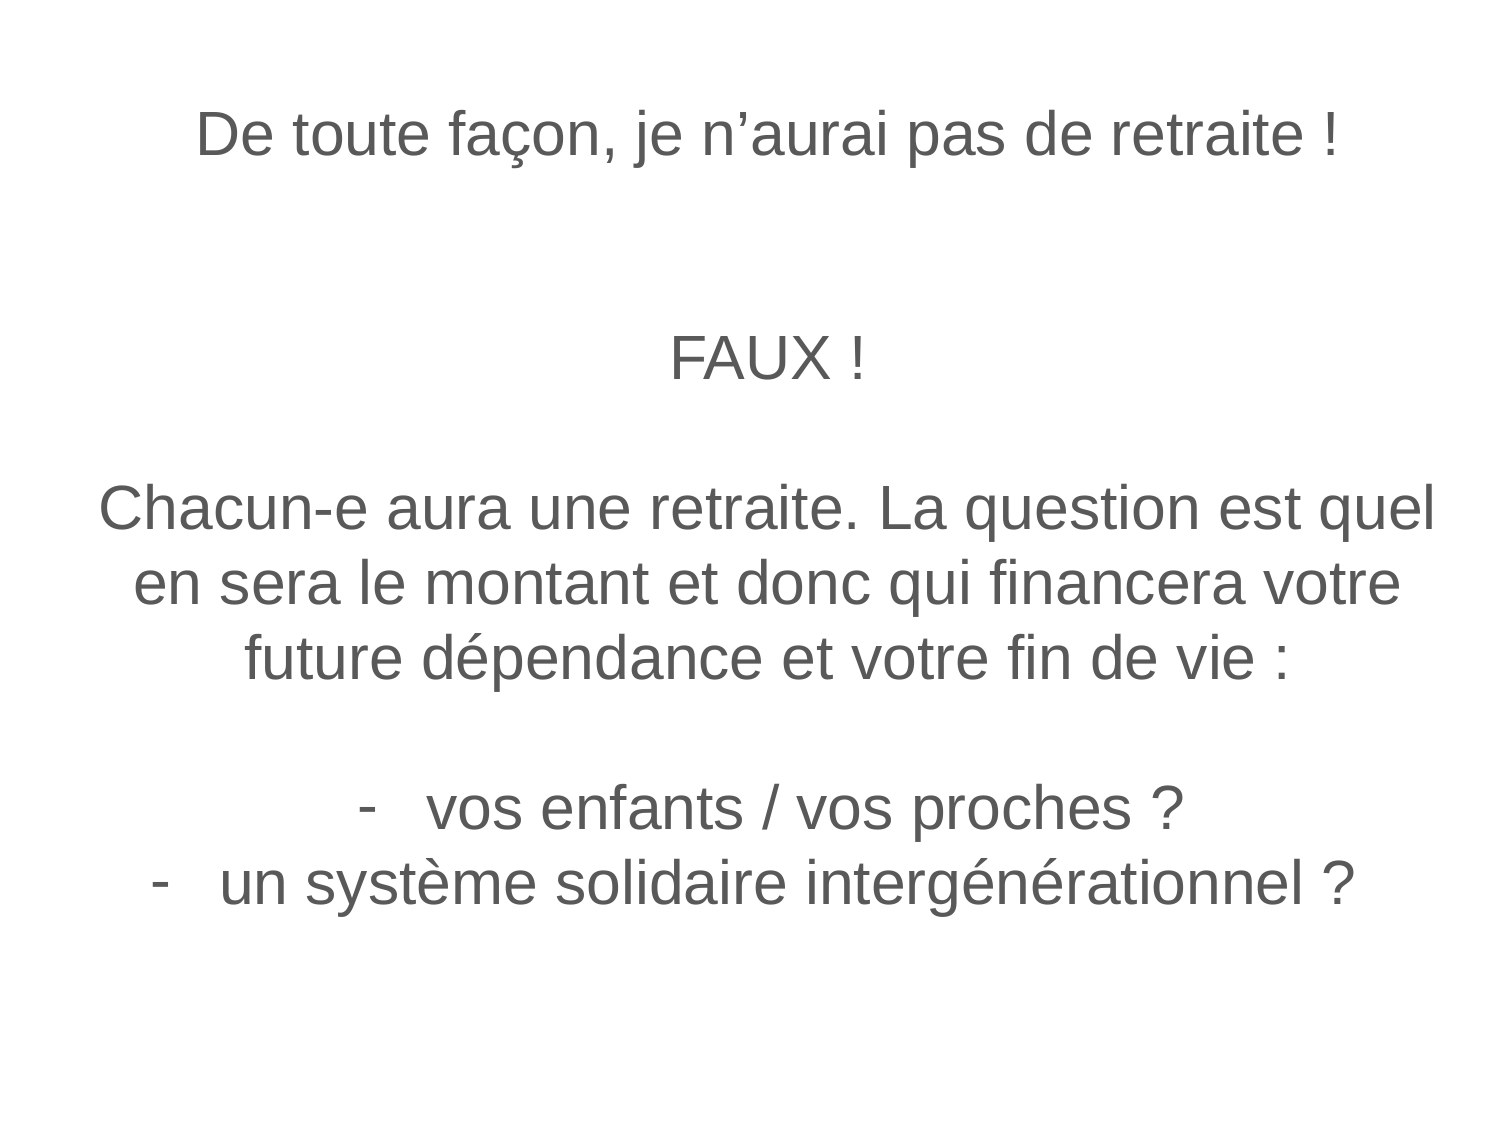

# De toute façon, je n’aurai pas de retraite !
FAUX !
Chacun-e aura une retraite. La question est quel en sera le montant et donc qui financera votre future dépendance et votre fin de vie :
vos enfants / vos proches ?
un système solidaire intergénérationnel ?